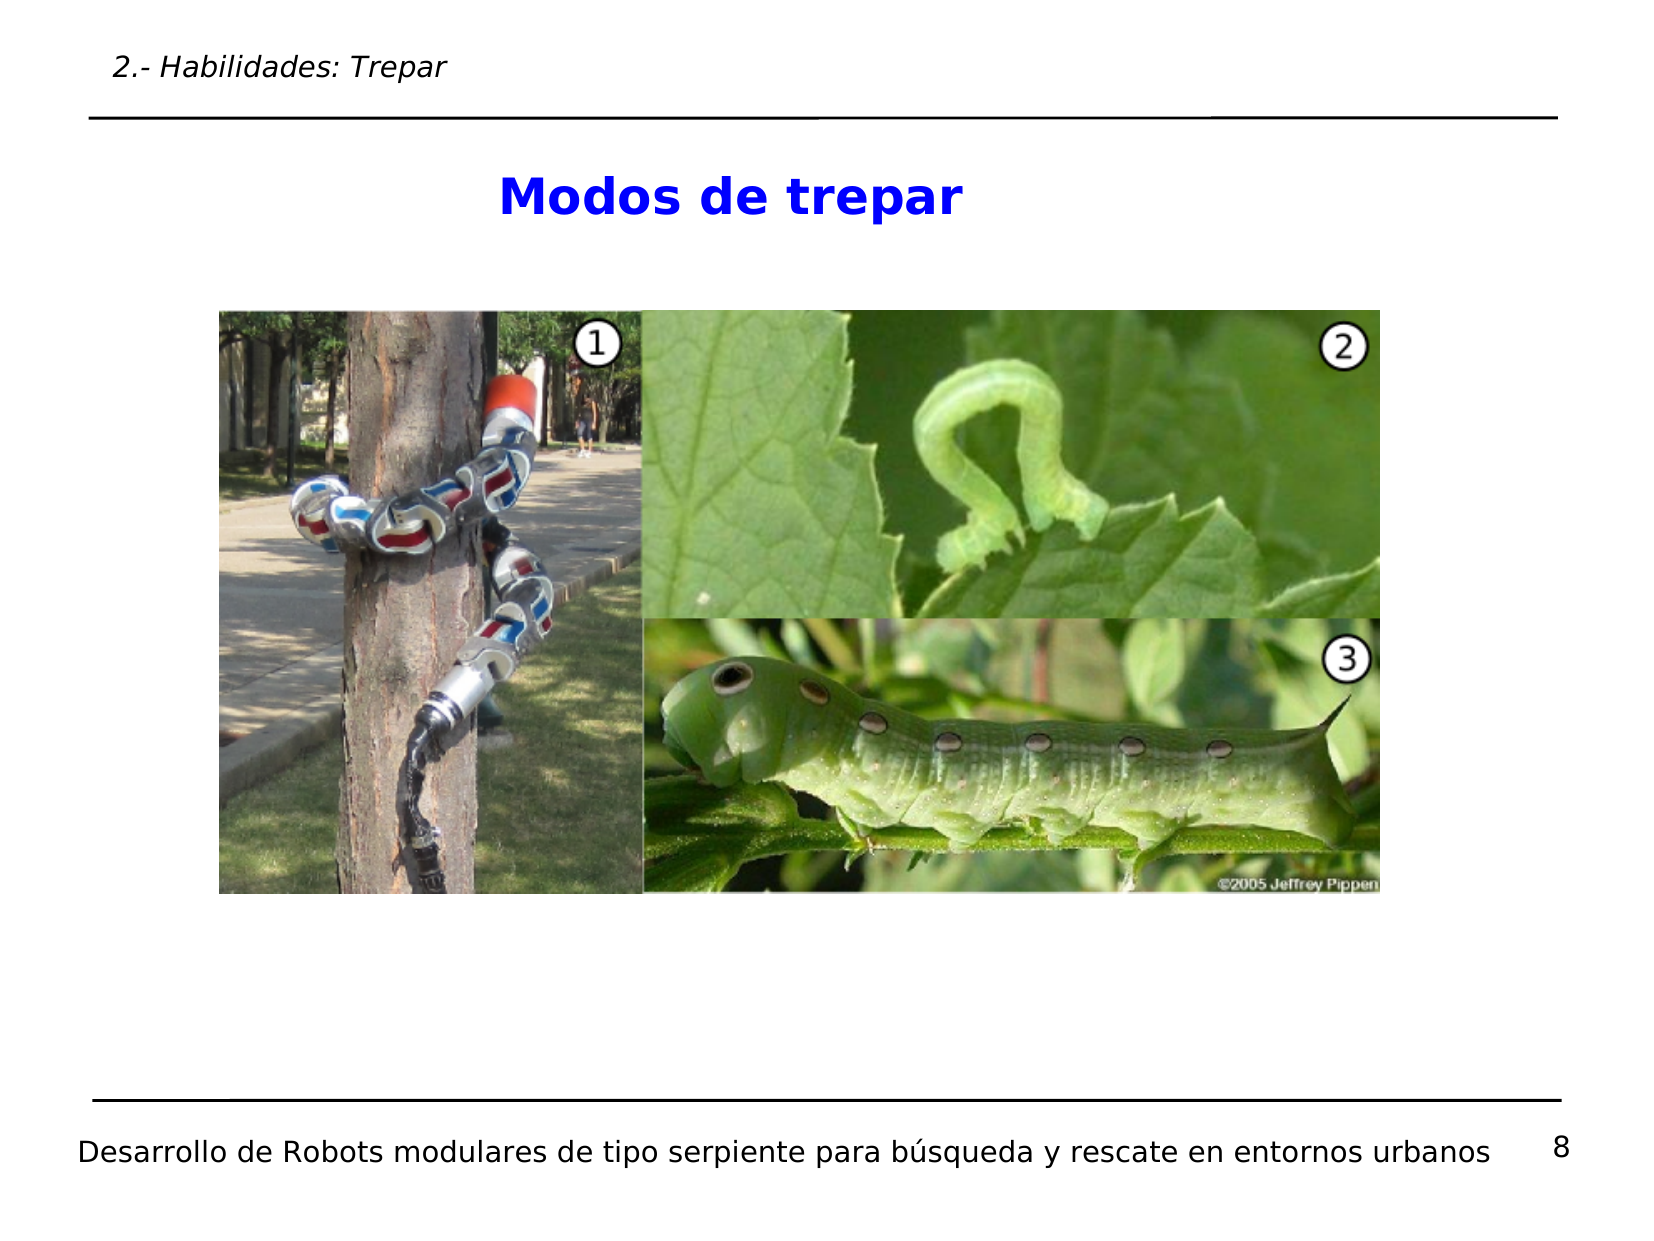

2.- Habilidades: Trepar
Modos de trepar
Desarrollo de Robots modulares de tipo serpiente para búsqueda y rescate en entornos urbanos
8